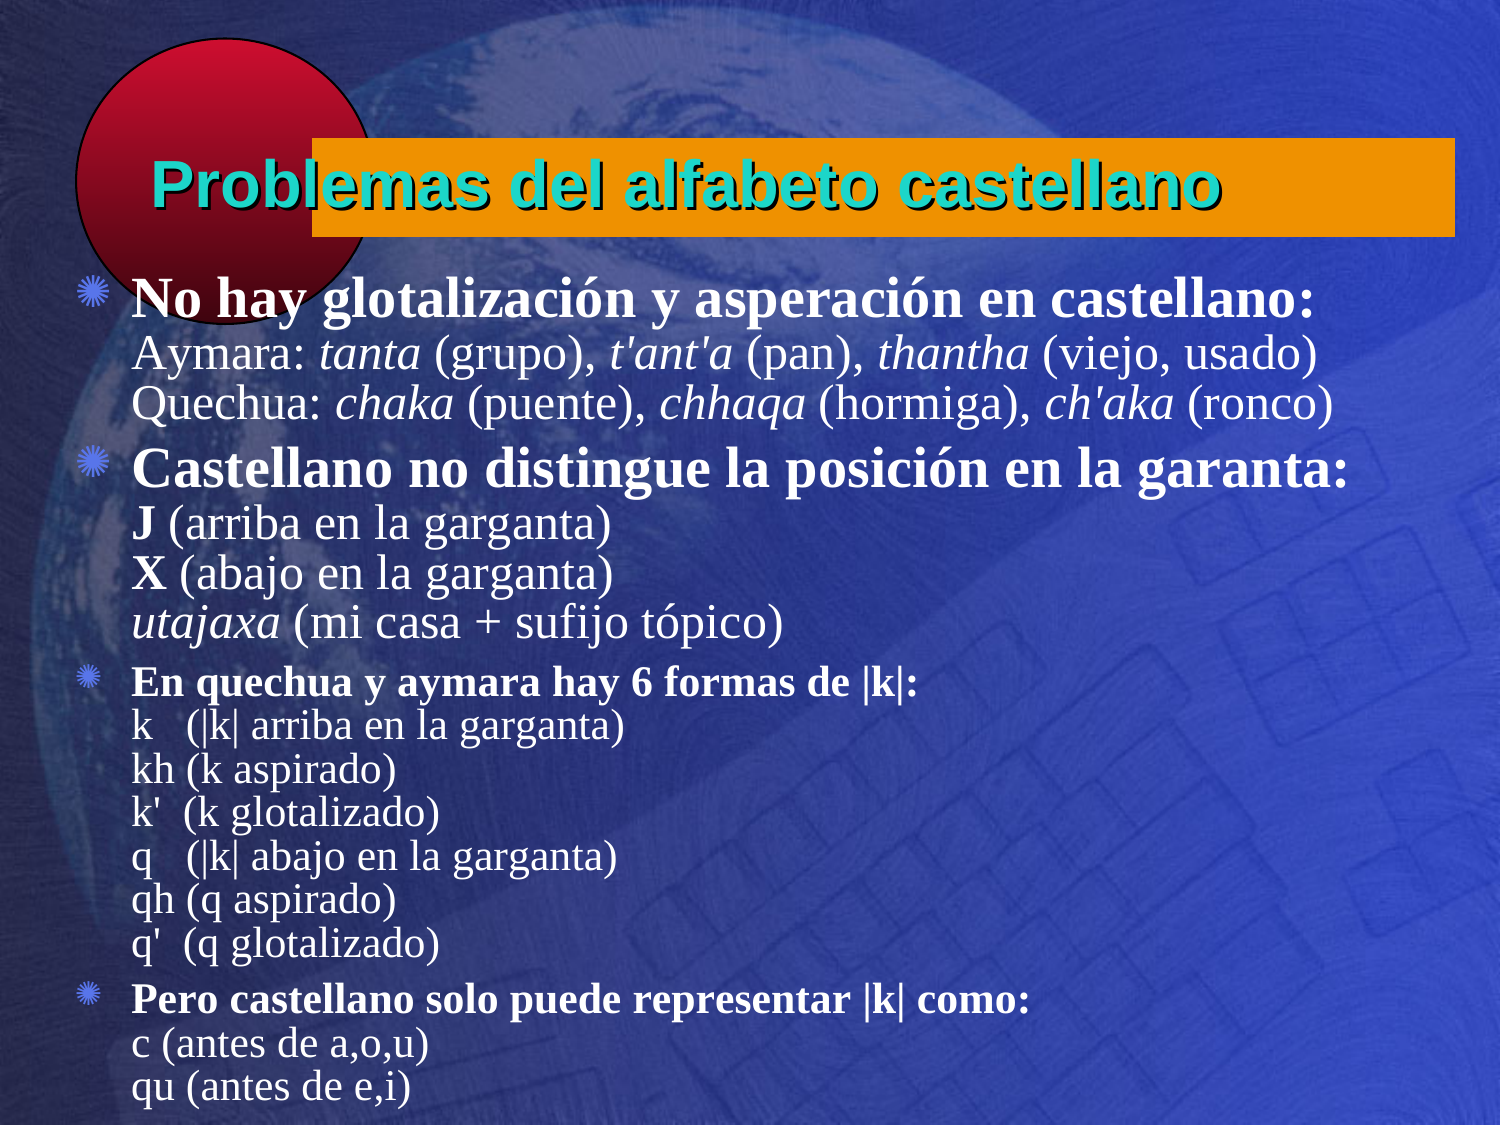

# Problemas del alfabeto castellano
No hay glotalización y asperación en castellano:
Aymara: tanta (grupo), t'ant'a (pan), thantha (viejo, usado)
Quechua: chaka (puente), chhaqa (hormiga), ch'aka (ronco)
Castellano no distingue la posición en la garanta:
J (arriba en la garganta)
X (abajo en la garganta)
utajaxa (mi casa + sufijo tópico)
En quechua y aymara hay 6 formas de |k|:
k (|k| arriba en la garganta)
kh (k aspirado)
k' (k glotalizado)
q (|k| abajo en la garganta)
qh (q aspirado)
q' (q glotalizado)
Pero castellano solo puede representar |k| como:
c (antes de a,o,u)
qu (antes de e,i)